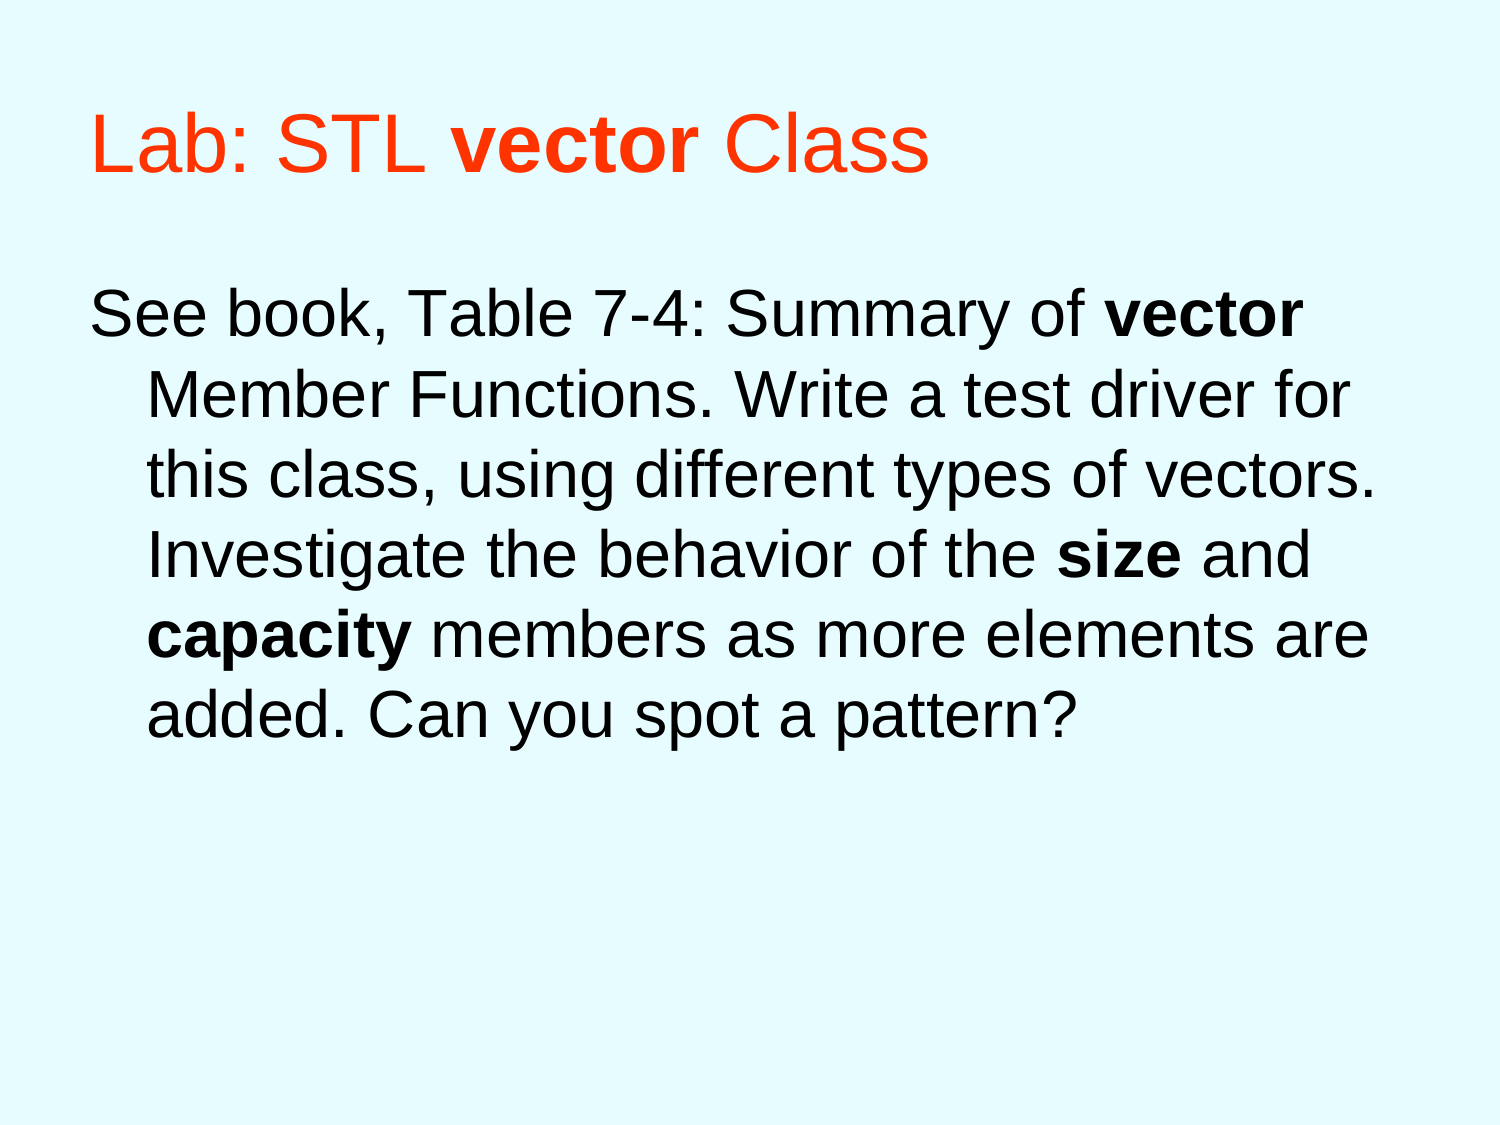

# Lab: STL vector Class
See book, Table 7-4: Summary of vector Member Functions. Write a test driver for this class, using different types of vectors. Investigate the behavior of the size and capacity members as more elements are added. Can you spot a pattern?